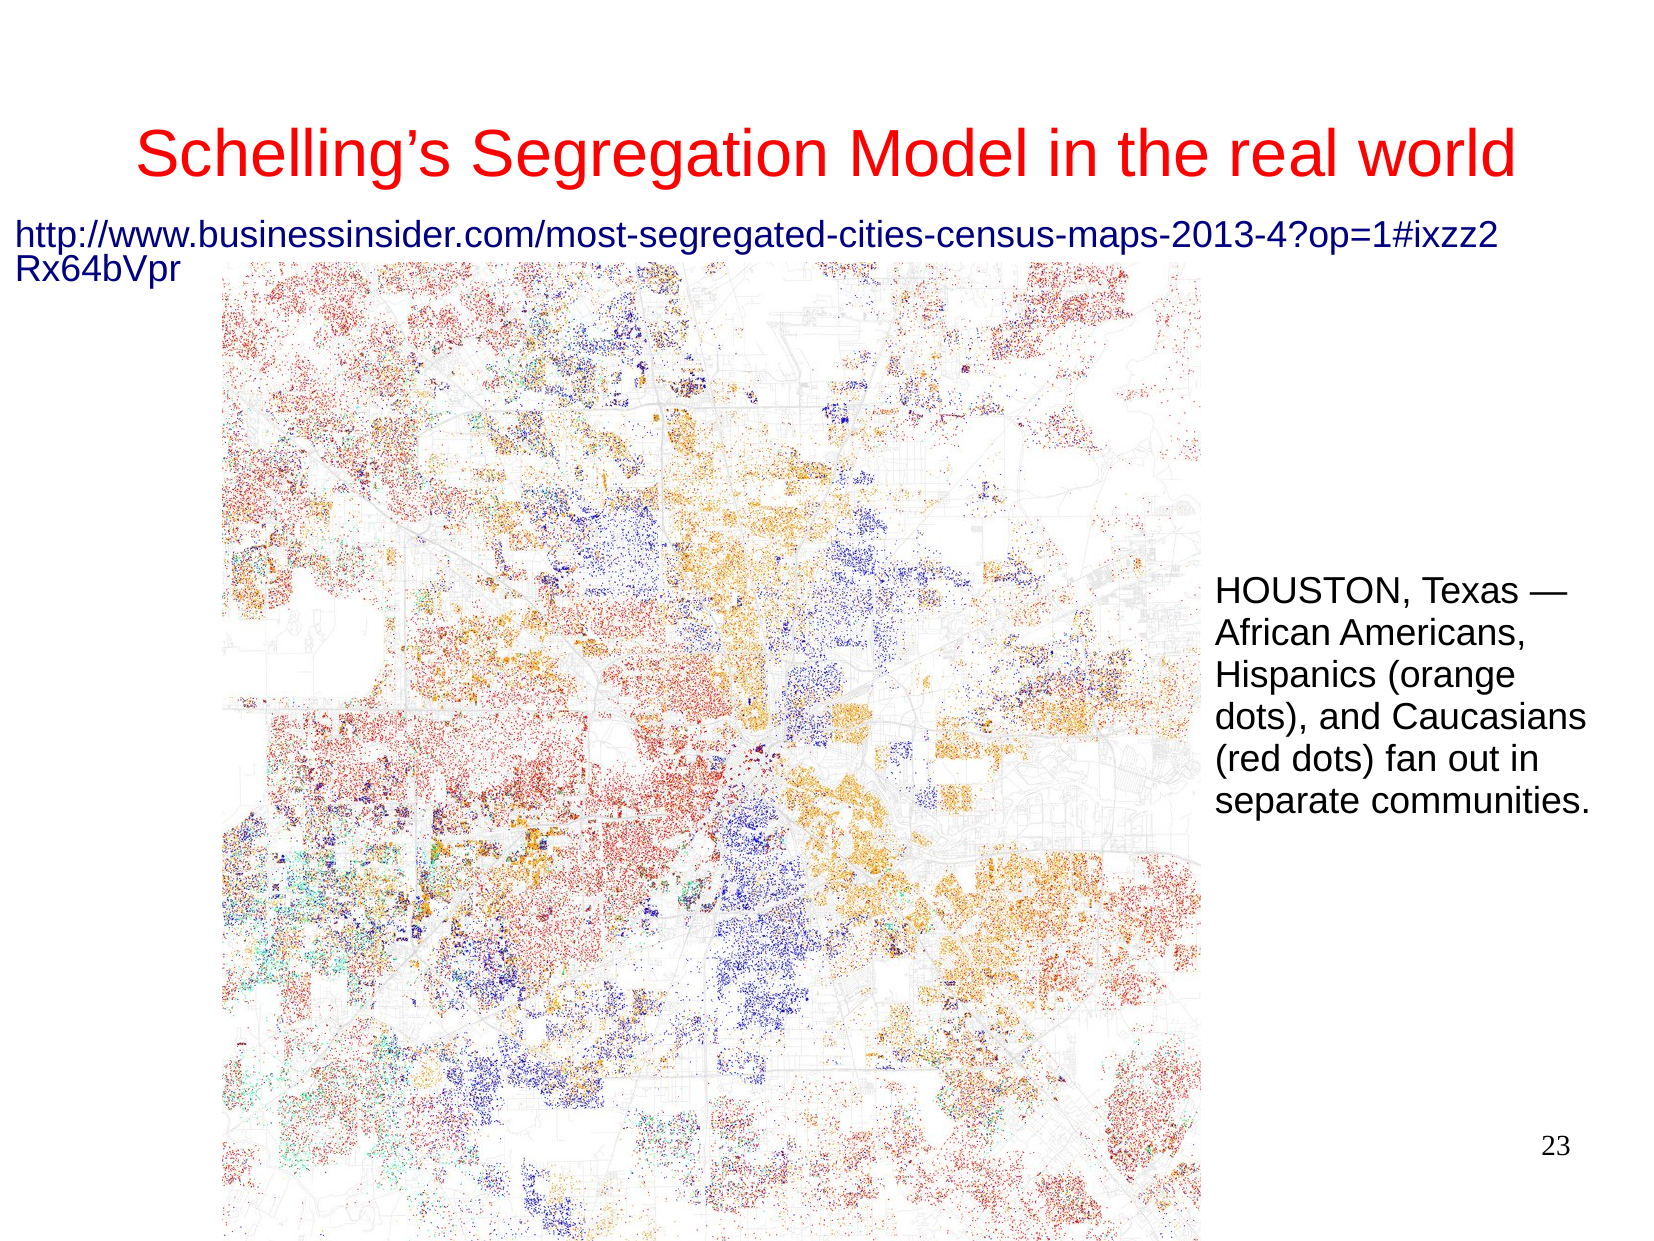

# Schelling’s Segregation Model in the real world
http://www.businessinsider.com/most-segregated-cities-census-maps-2013-4?op=1#ixzz2Rx64bVpr
HOUSTON, Texas — African Americans, Hispanics (orange dots), and Caucasians (red dots) fan out in separate communities.
Complex Systems
23